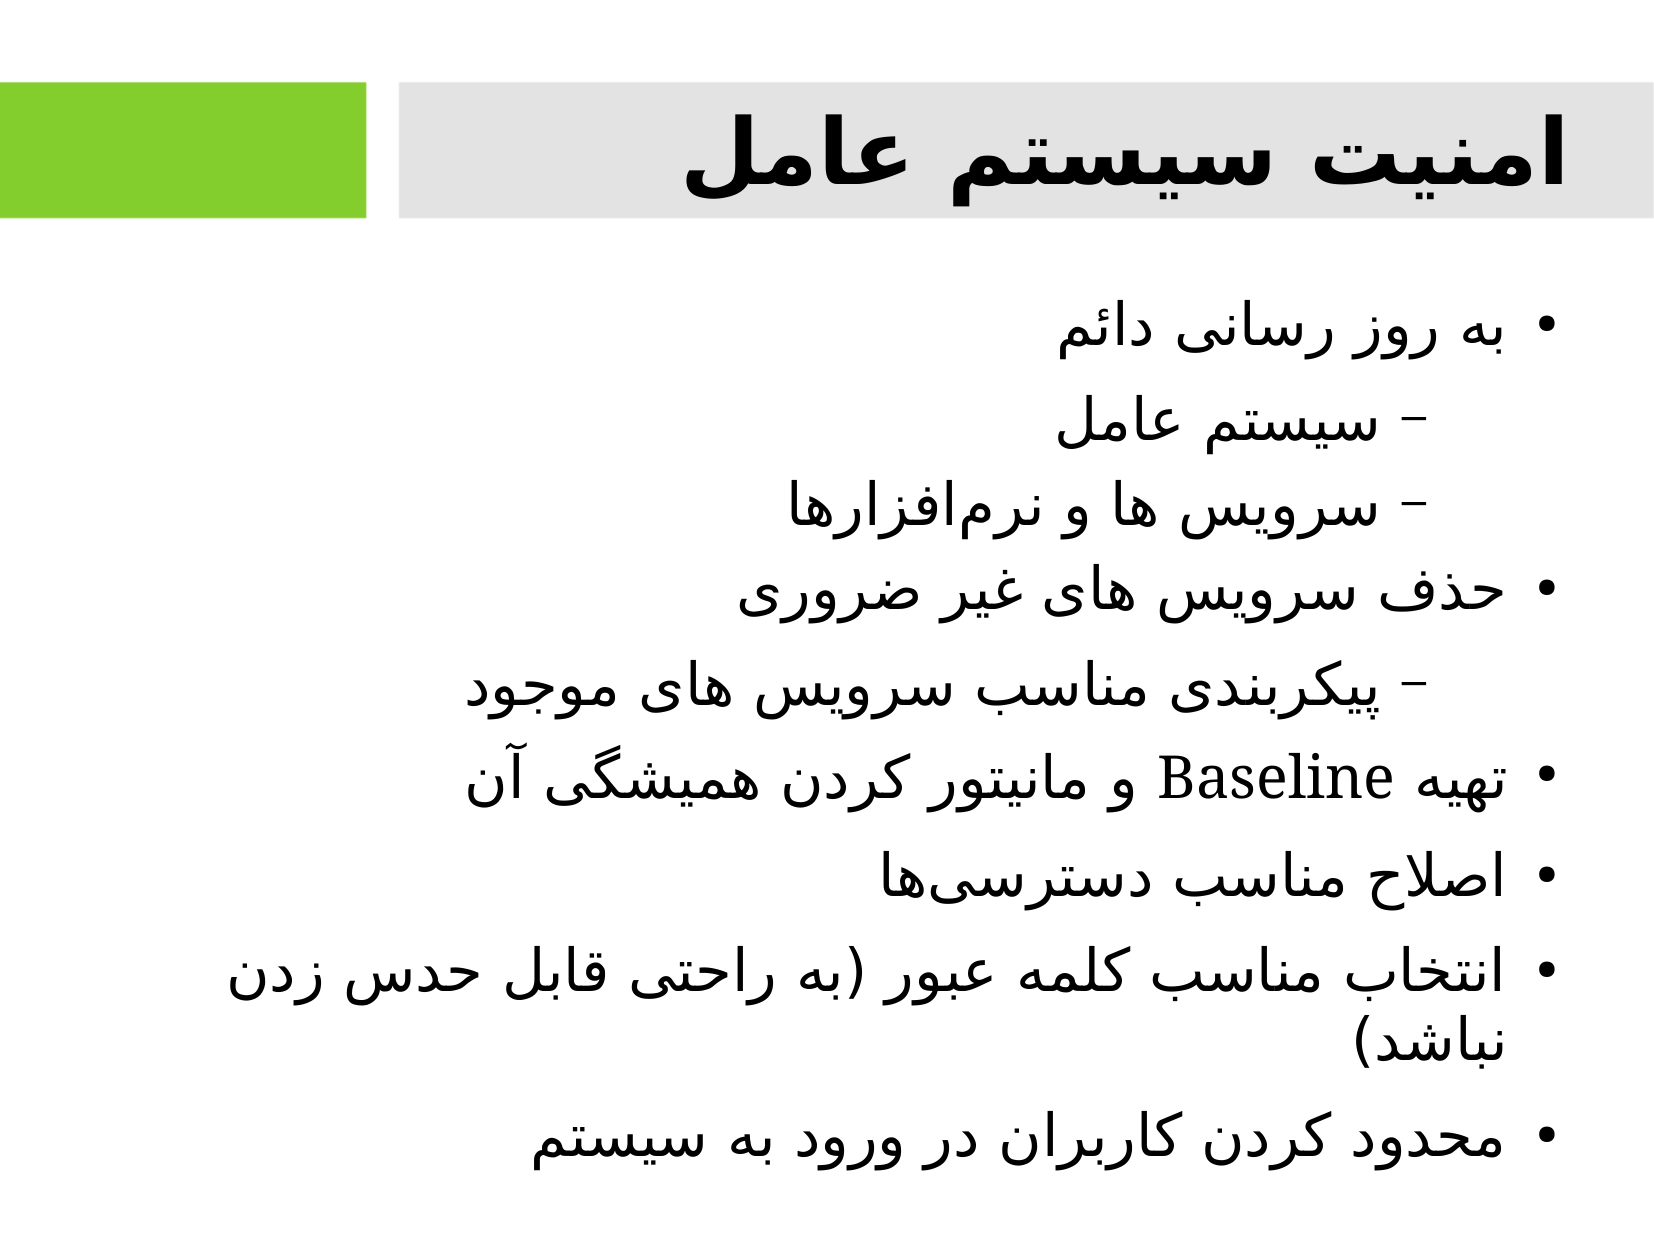

# امنیت سیستم عامل
به روز رسانی دائم
سیستم عامل
سرویس ها و نرم‌افزارها
حذف سرویس های غیر ضروری
پیکربندی مناسب سرویس های موجود
تهیه Baseline و مانیتور کردن همیشگی آن
اصلاح مناسب دسترسی‌ها
انتخاب مناسب کلمه عبور (به راحتی قابل حدس زدن نباشد)
محدود کردن کاربران در ورود به سیستم